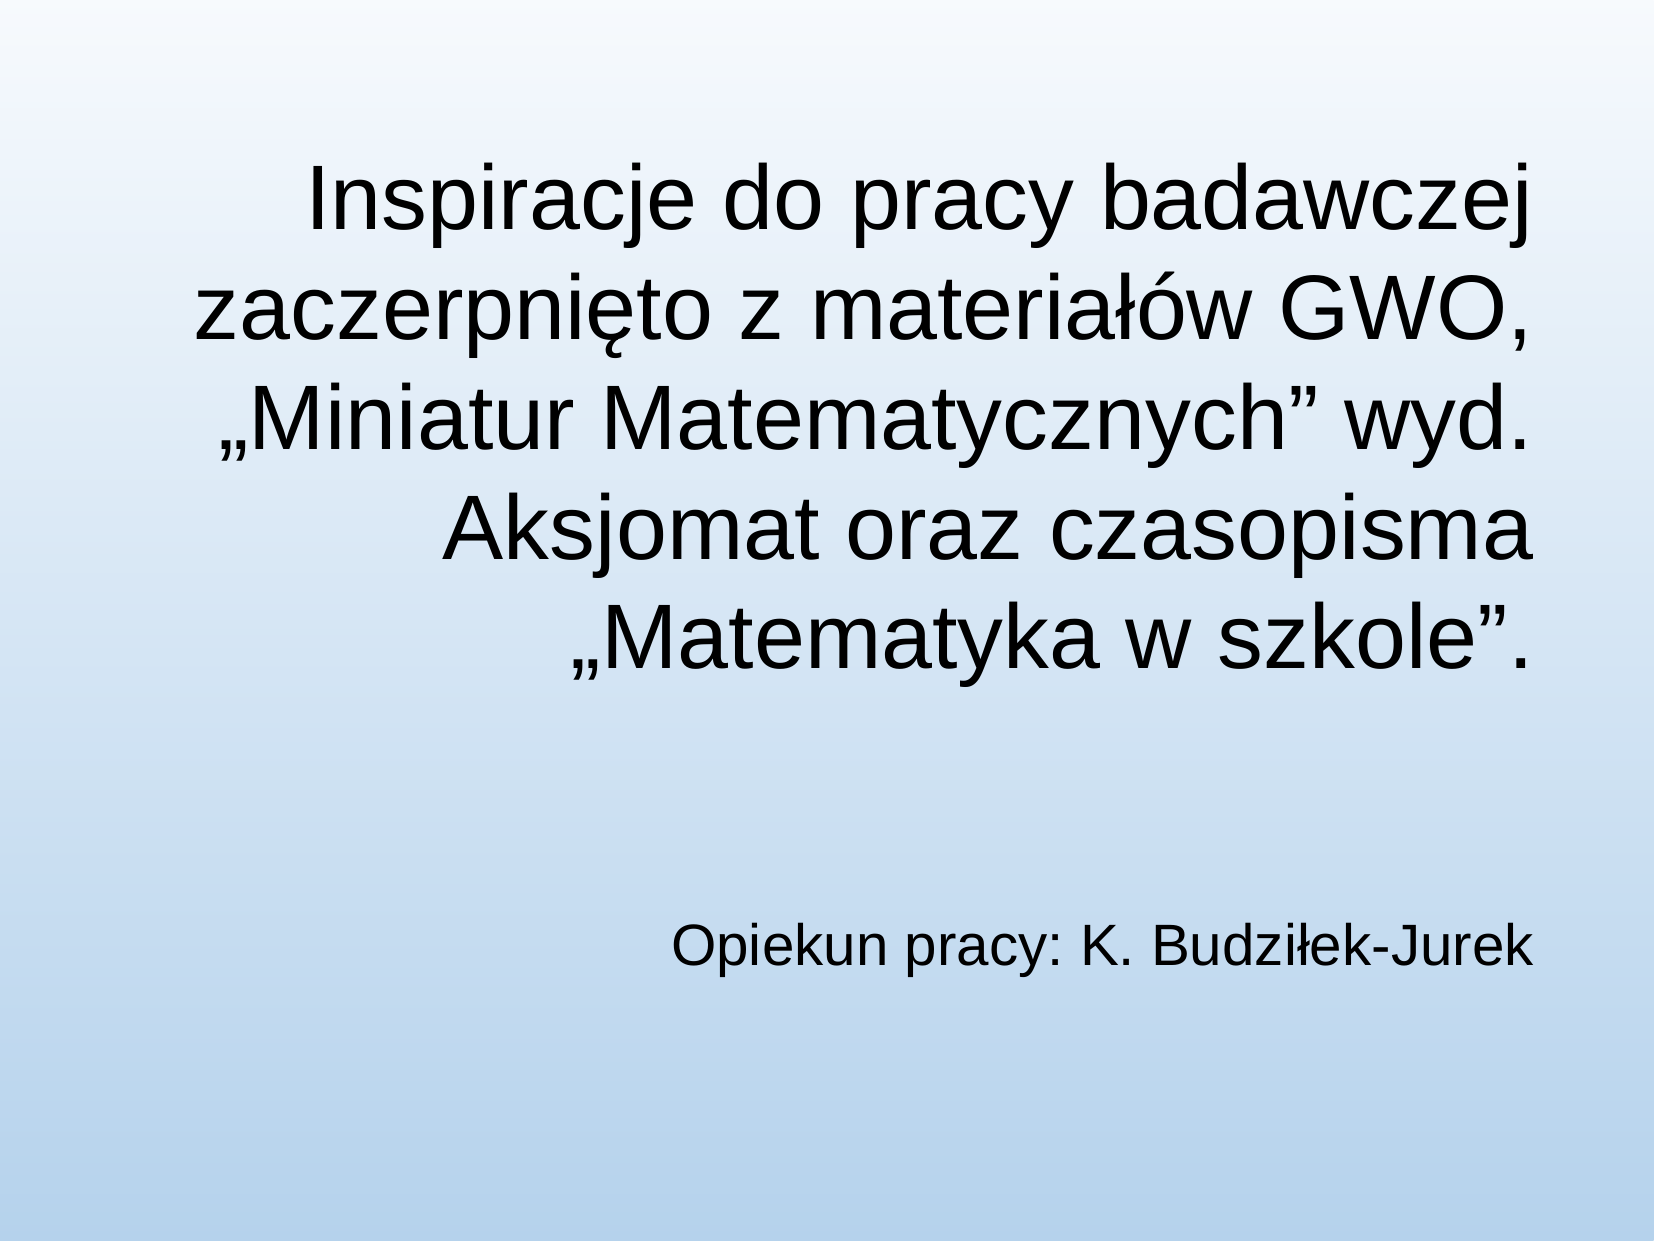

# Inspiracje do pracy badawczej zaczerpnięto z materiałów GWO, „Miniatur Matematycznych” wyd. Aksjomat oraz czasopisma „Matematyka w szkole”. Opiekun pracy: K. Budziłek-Jurek